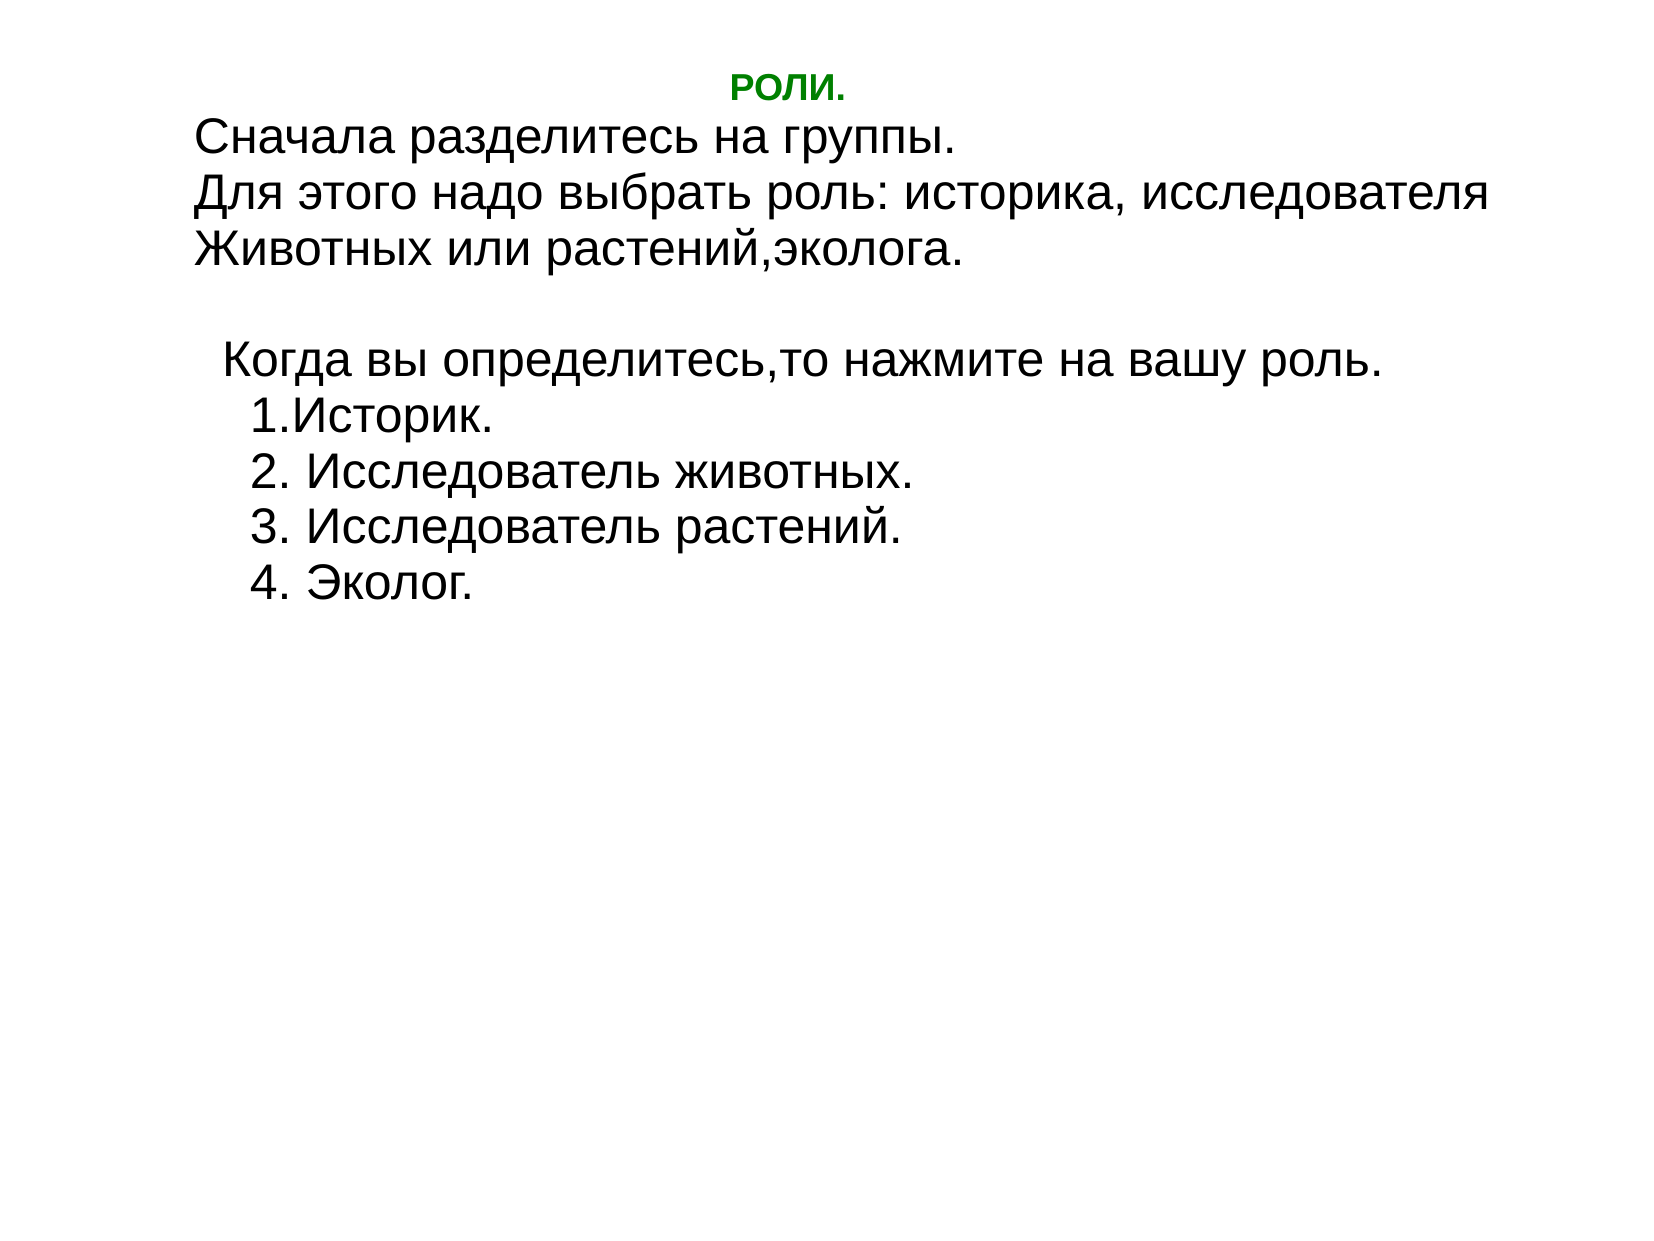

РОЛИ.
Сначала разделитесь на группы.
Для этого надо выбрать роль: историка, исследователя
Животных или растений,эколога.
 Когда вы определитесь,то нажмите на вашу роль.
 1.Историк.
 2. Исследователь животных.
 3. Исследователь растений.
 4. Эколог.